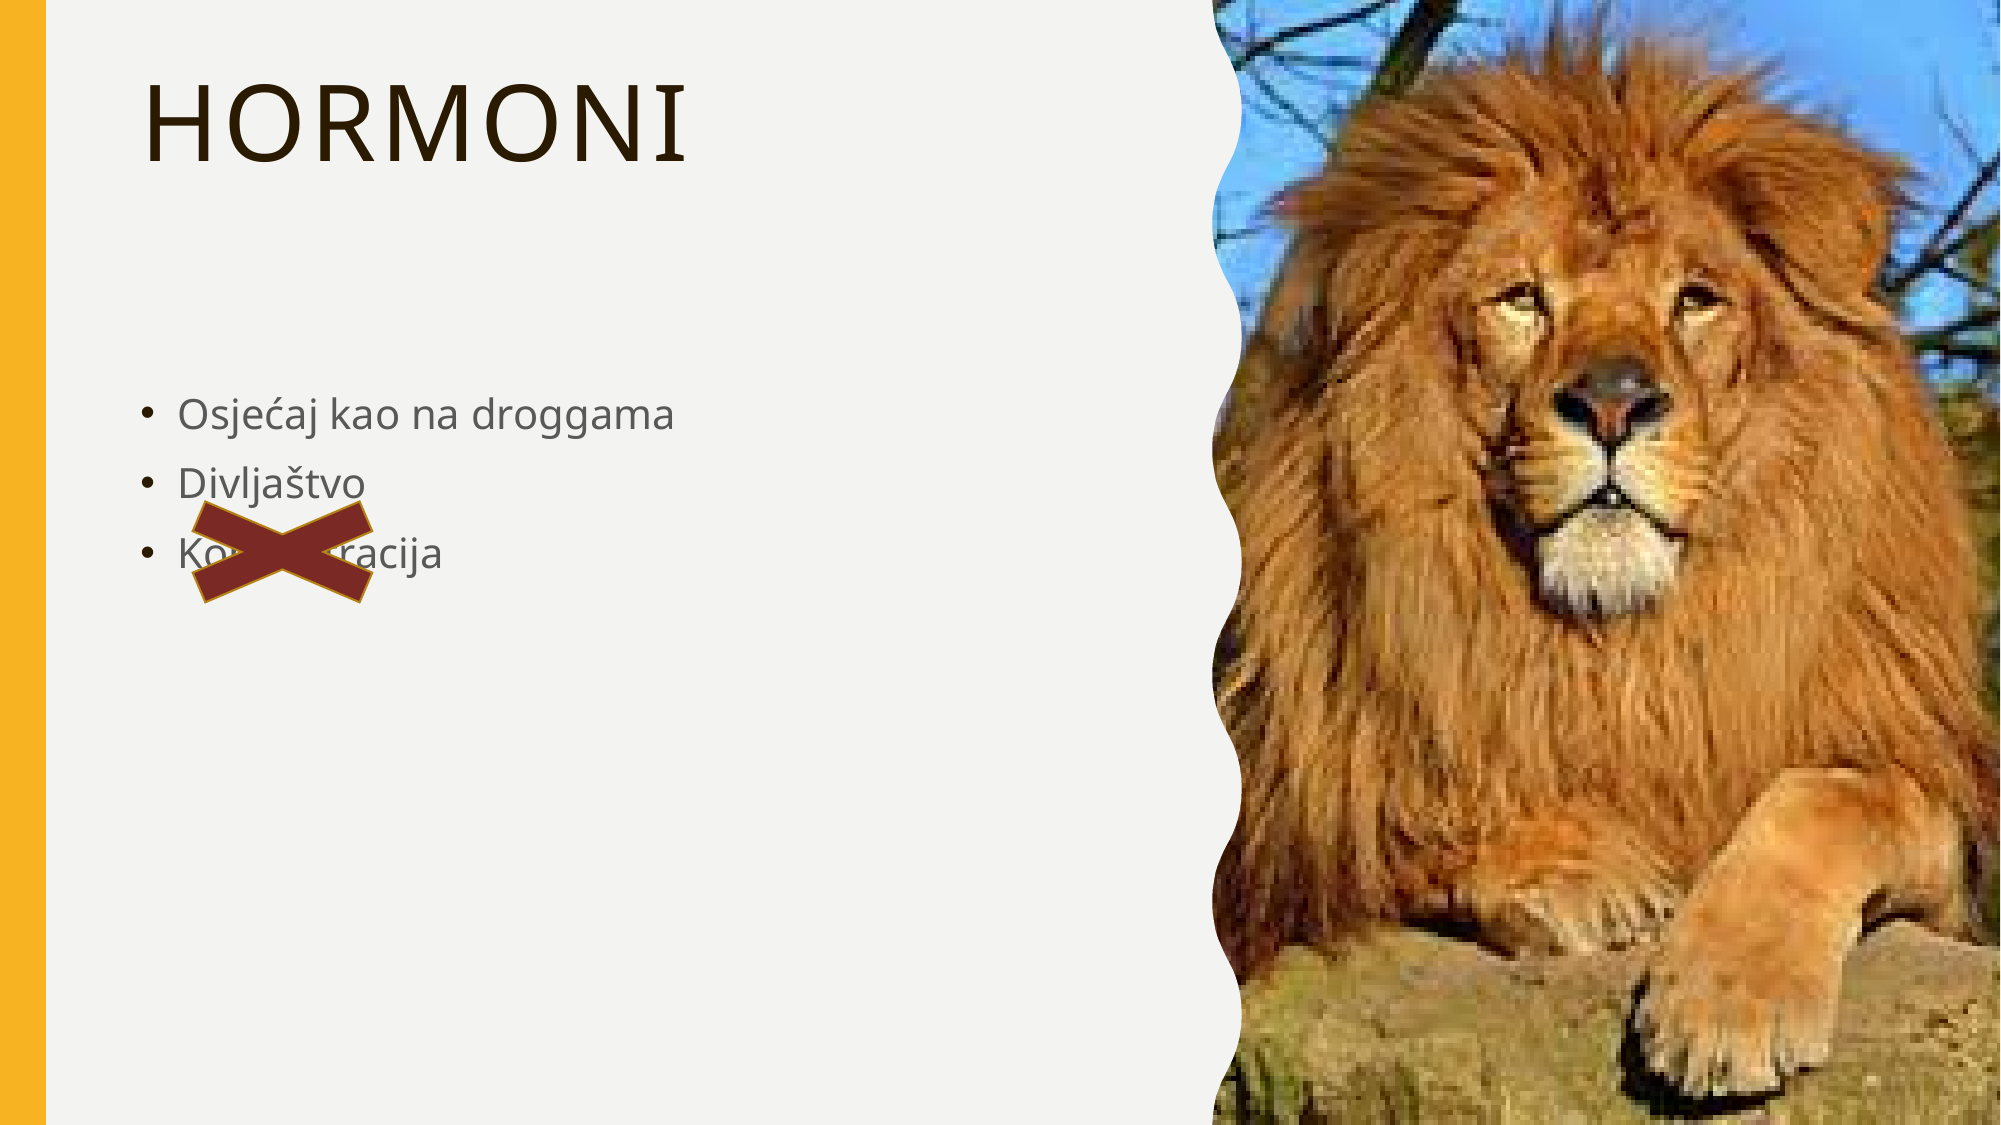

# Hormoni
Osjećaj kao na droggama
Divljaštvo
Koncentracija